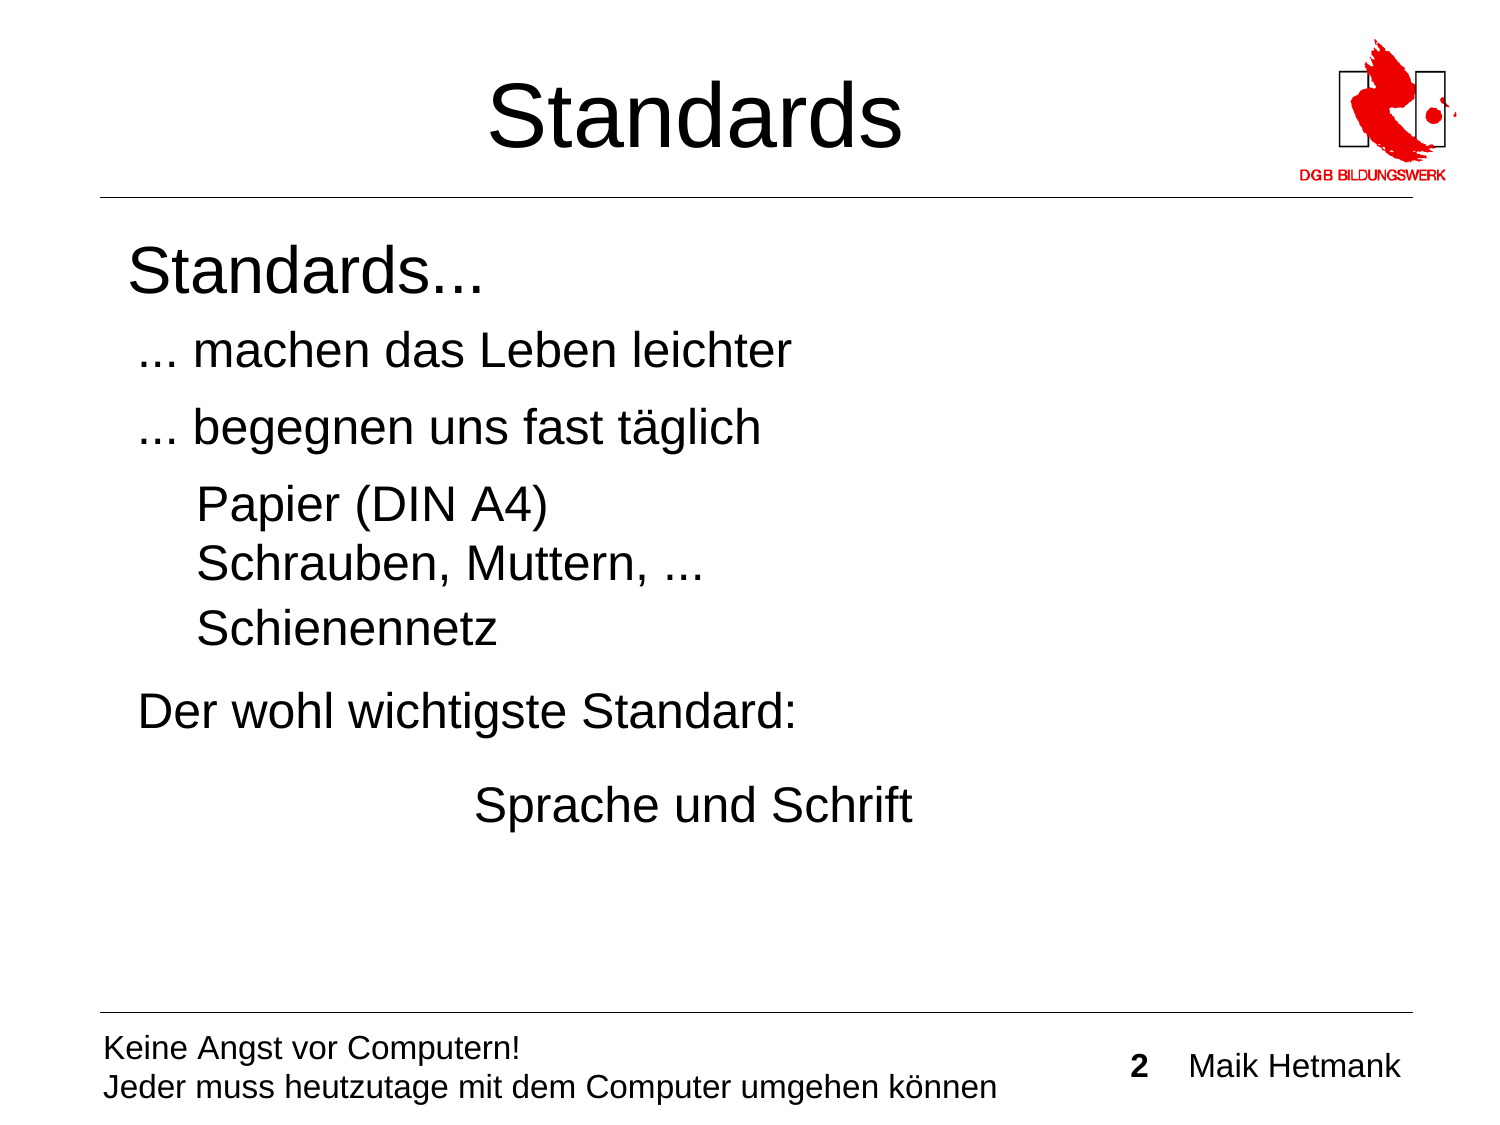

# Standards
Standards...
... machen das Leben leichter
... begegnen uns fast täglich
Papier (DIN A4)
Schrauben, Muttern, ...
Schienennetz
Der wohl wichtigste Standard:
Sprache und Schrift